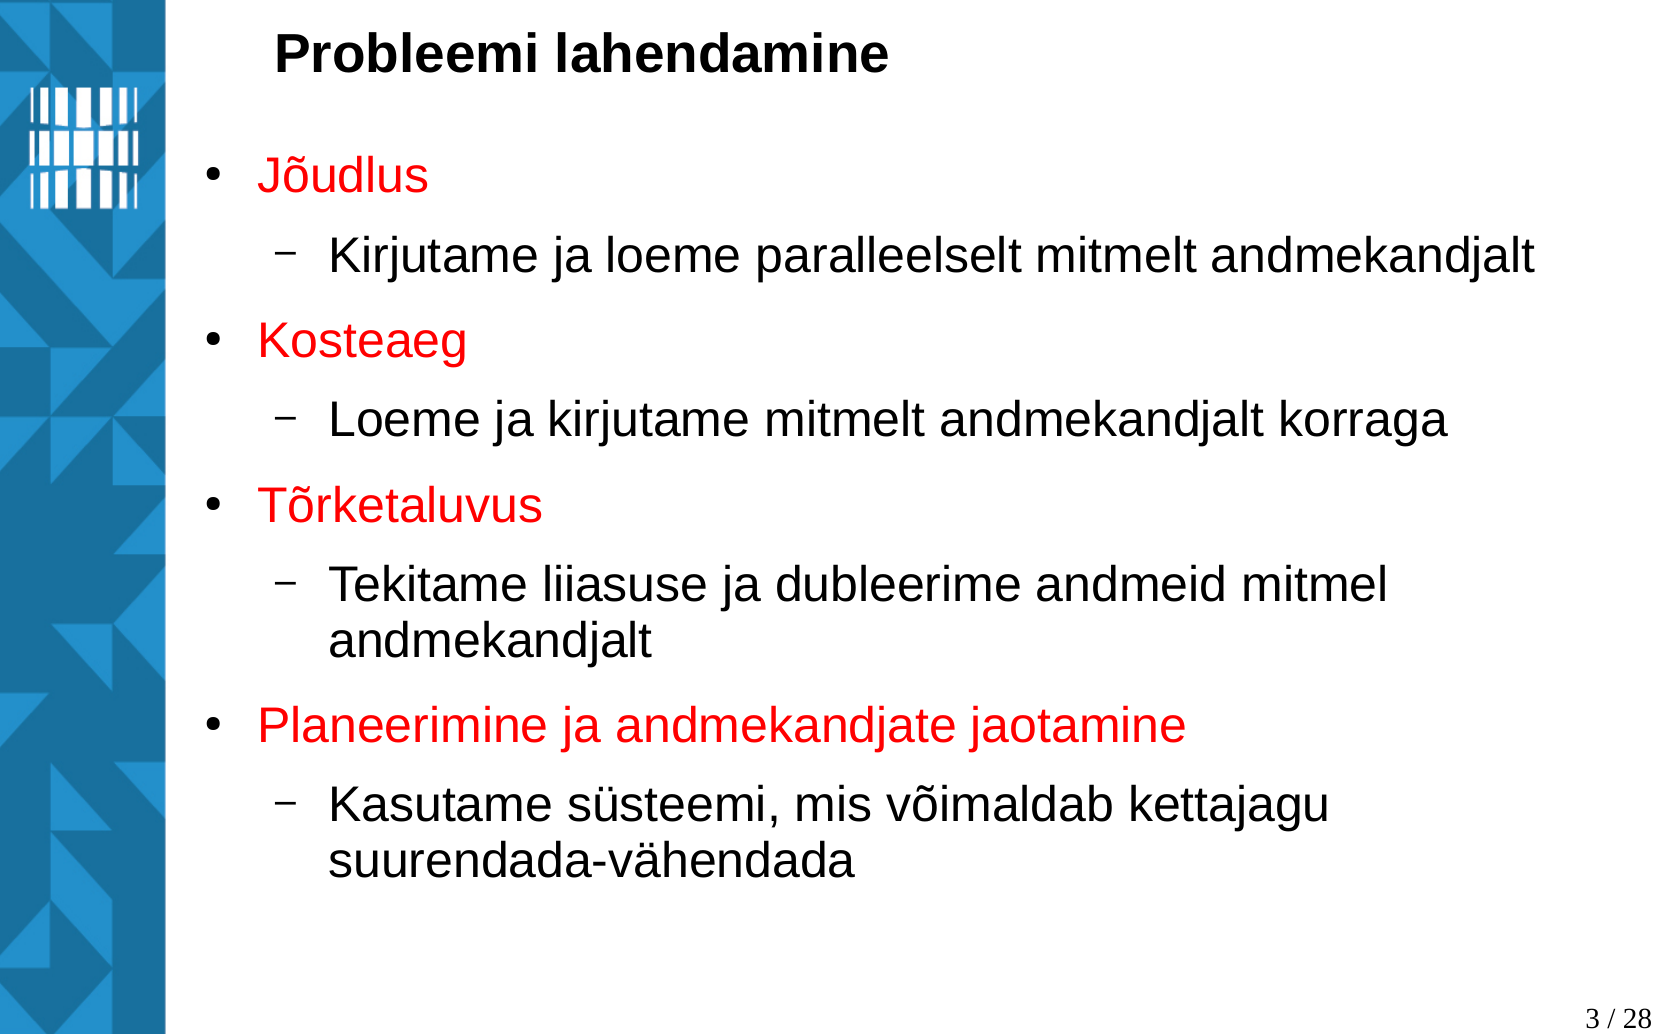

# Probleemi lahendamine
Jõudlus
Kirjutame ja loeme paralleelselt mitmelt andmekandjalt
Kosteaeg
Loeme ja kirjutame mitmelt andmekandjalt korraga
Tõrketaluvus
Tekitame liiasuse ja dubleerime andmeid mitmel andmekandjalt
Planeerimine ja andmekandjate jaotamine
Kasutame süsteemi, mis võimaldab kettajagu suurendada-vähendada
3